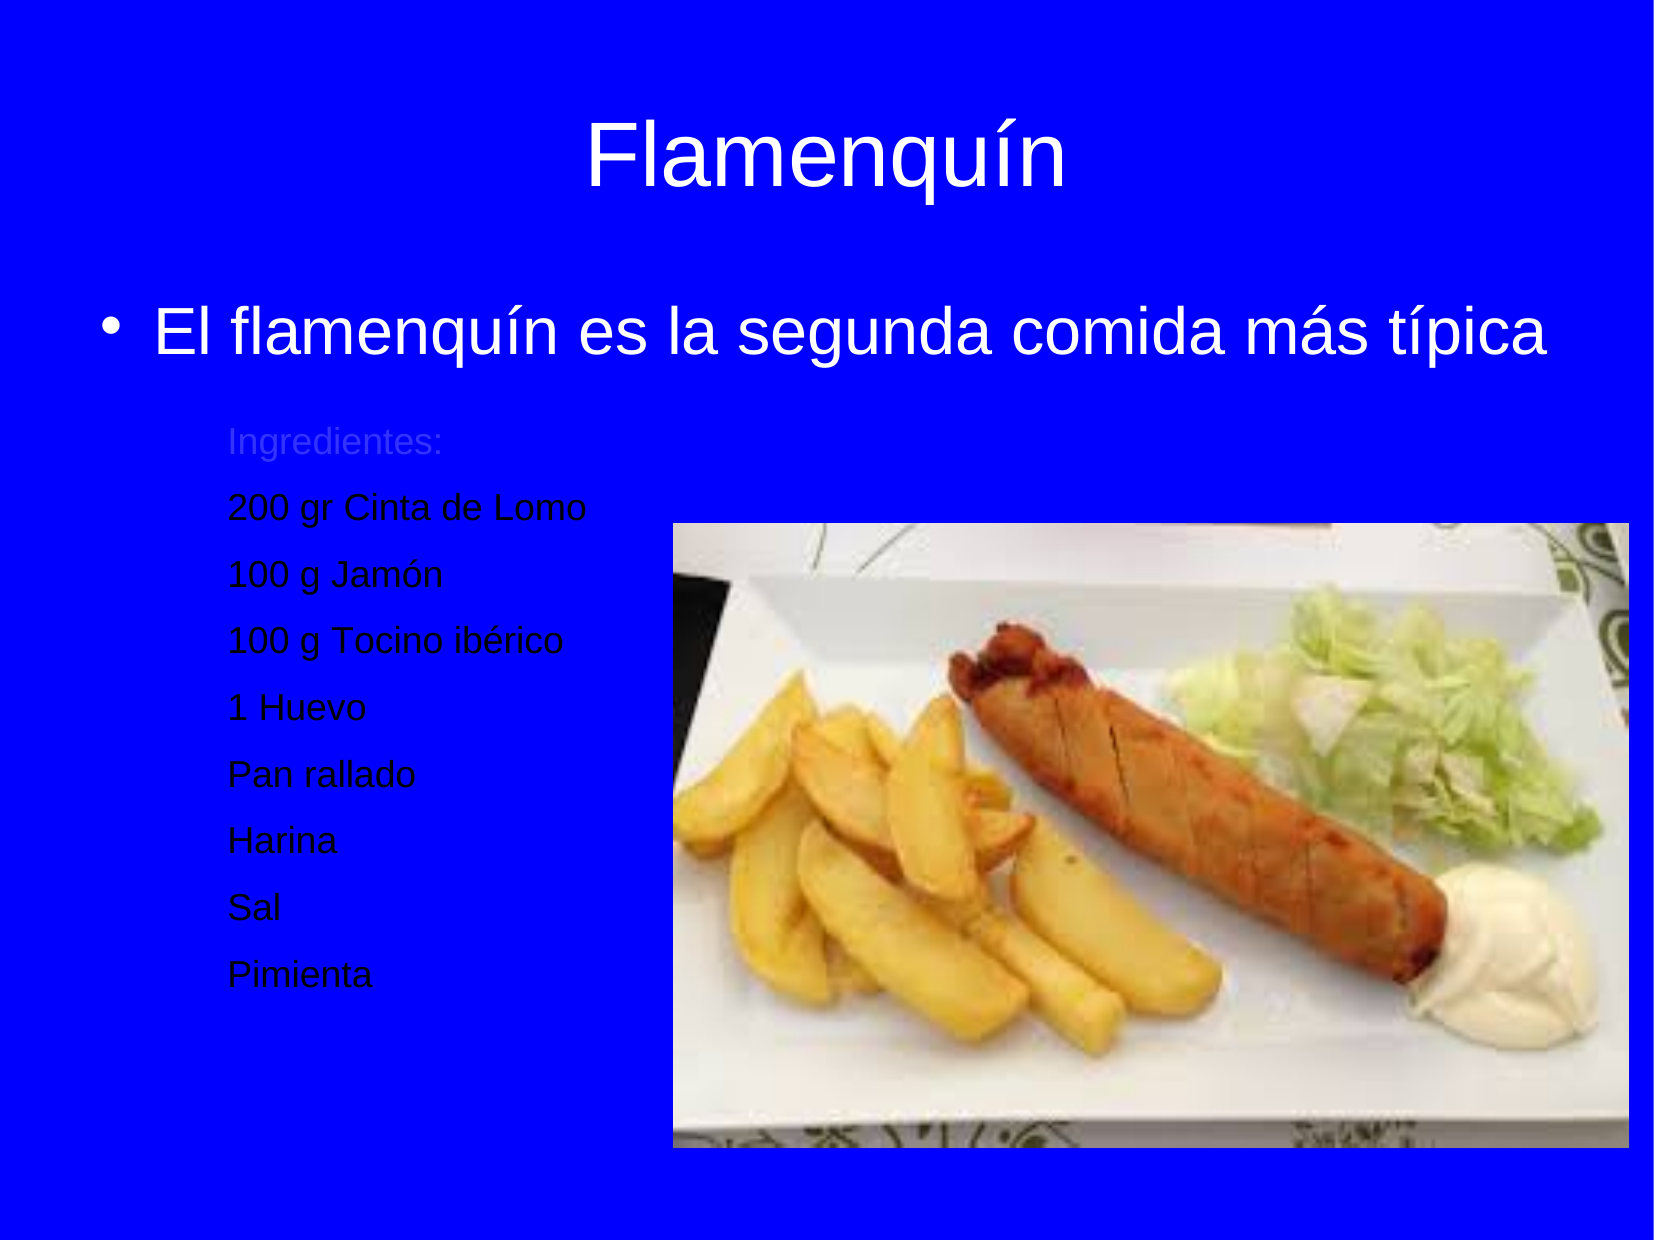

# Flamenquín
El flamenquín es la segunda comida más típica
Ingredientes:
200 gr Cinta de Lomo
100 g Jamón
100 g Tocino ibérico
1 Huevo
Pan rallado
Harina
Sal
Pimienta